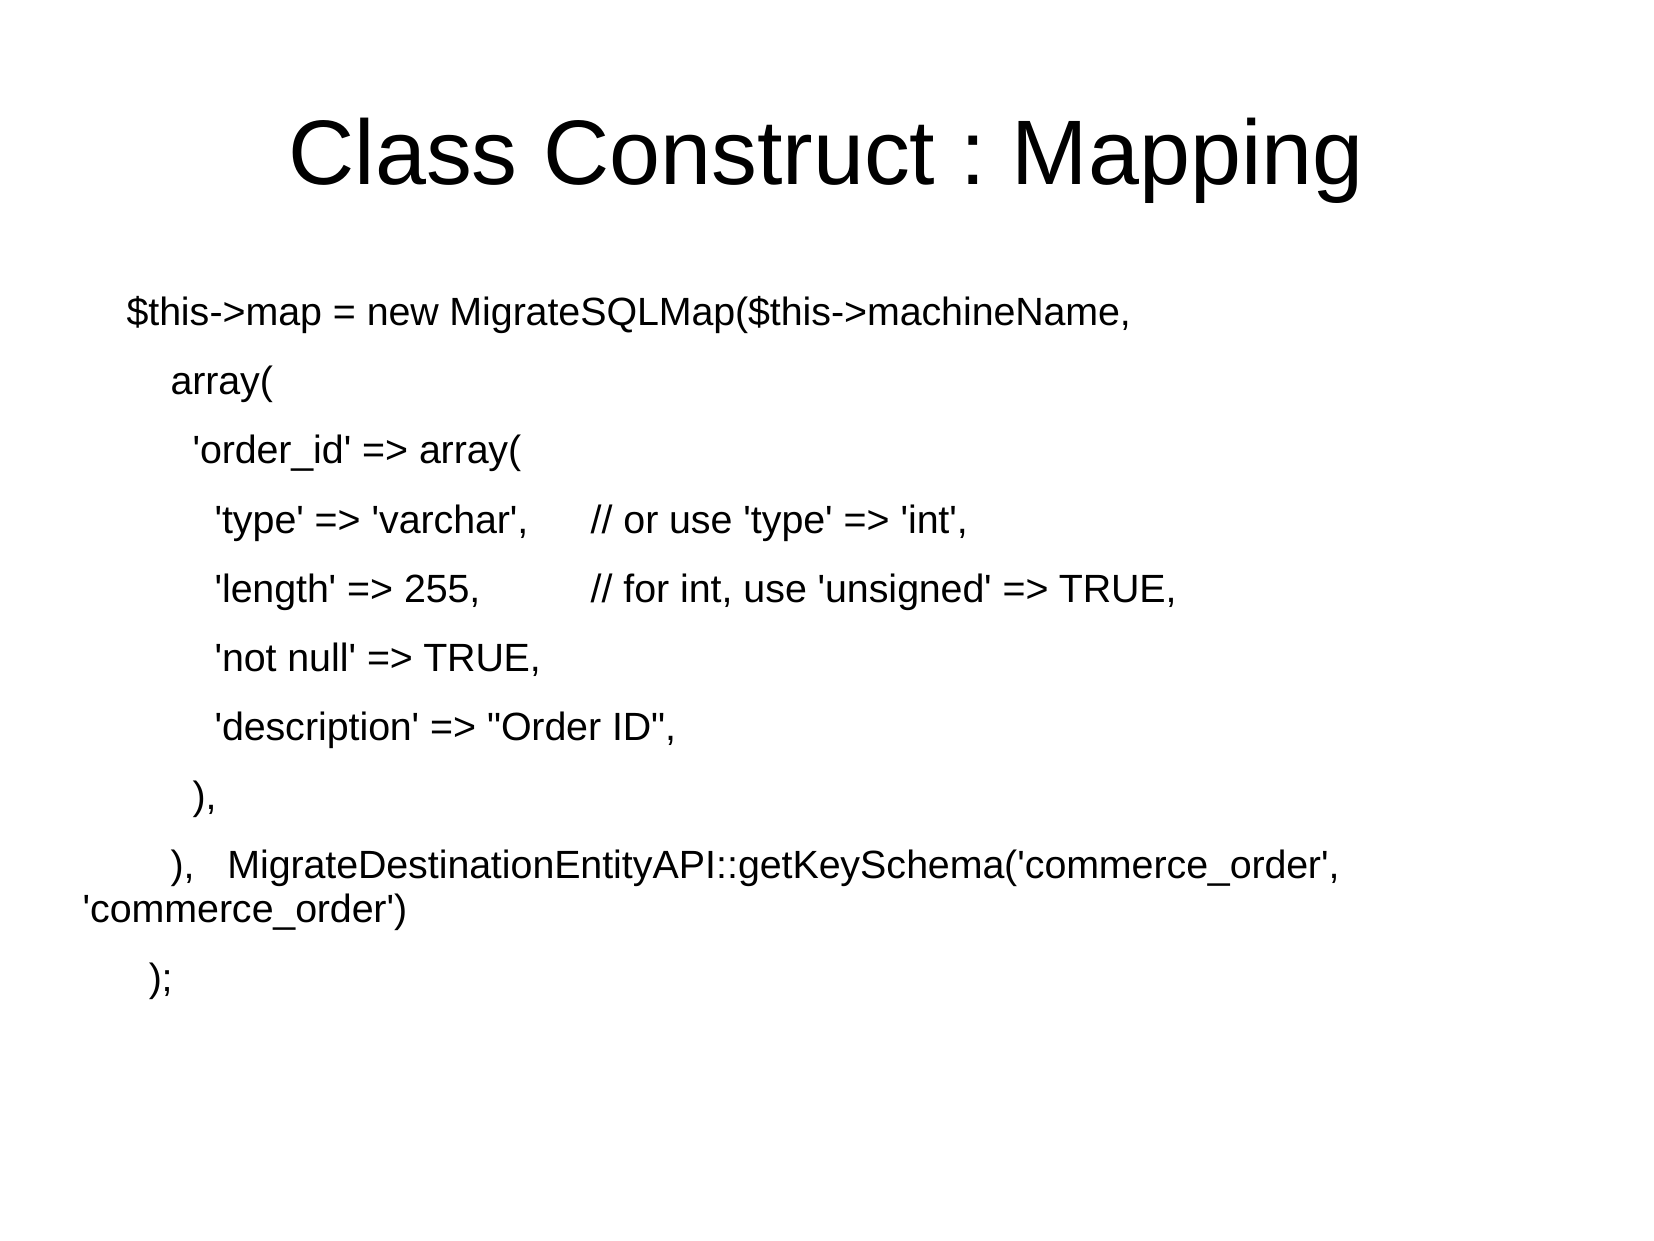

# Class Construct : Mapping
 $this->map = new MigrateSQLMap($this->machineName,
 array(
 'order_id' => array(
 'type' => 'varchar', 	// or use 'type' => 'int',
 'length' => 255,		// for int, use 'unsigned' => TRUE,
 'not null' => TRUE,
 'description' => "Order ID",
 ),
 ), MigrateDestinationEntityAPI::getKeySchema('commerce_order', 'commerce_order')
 );